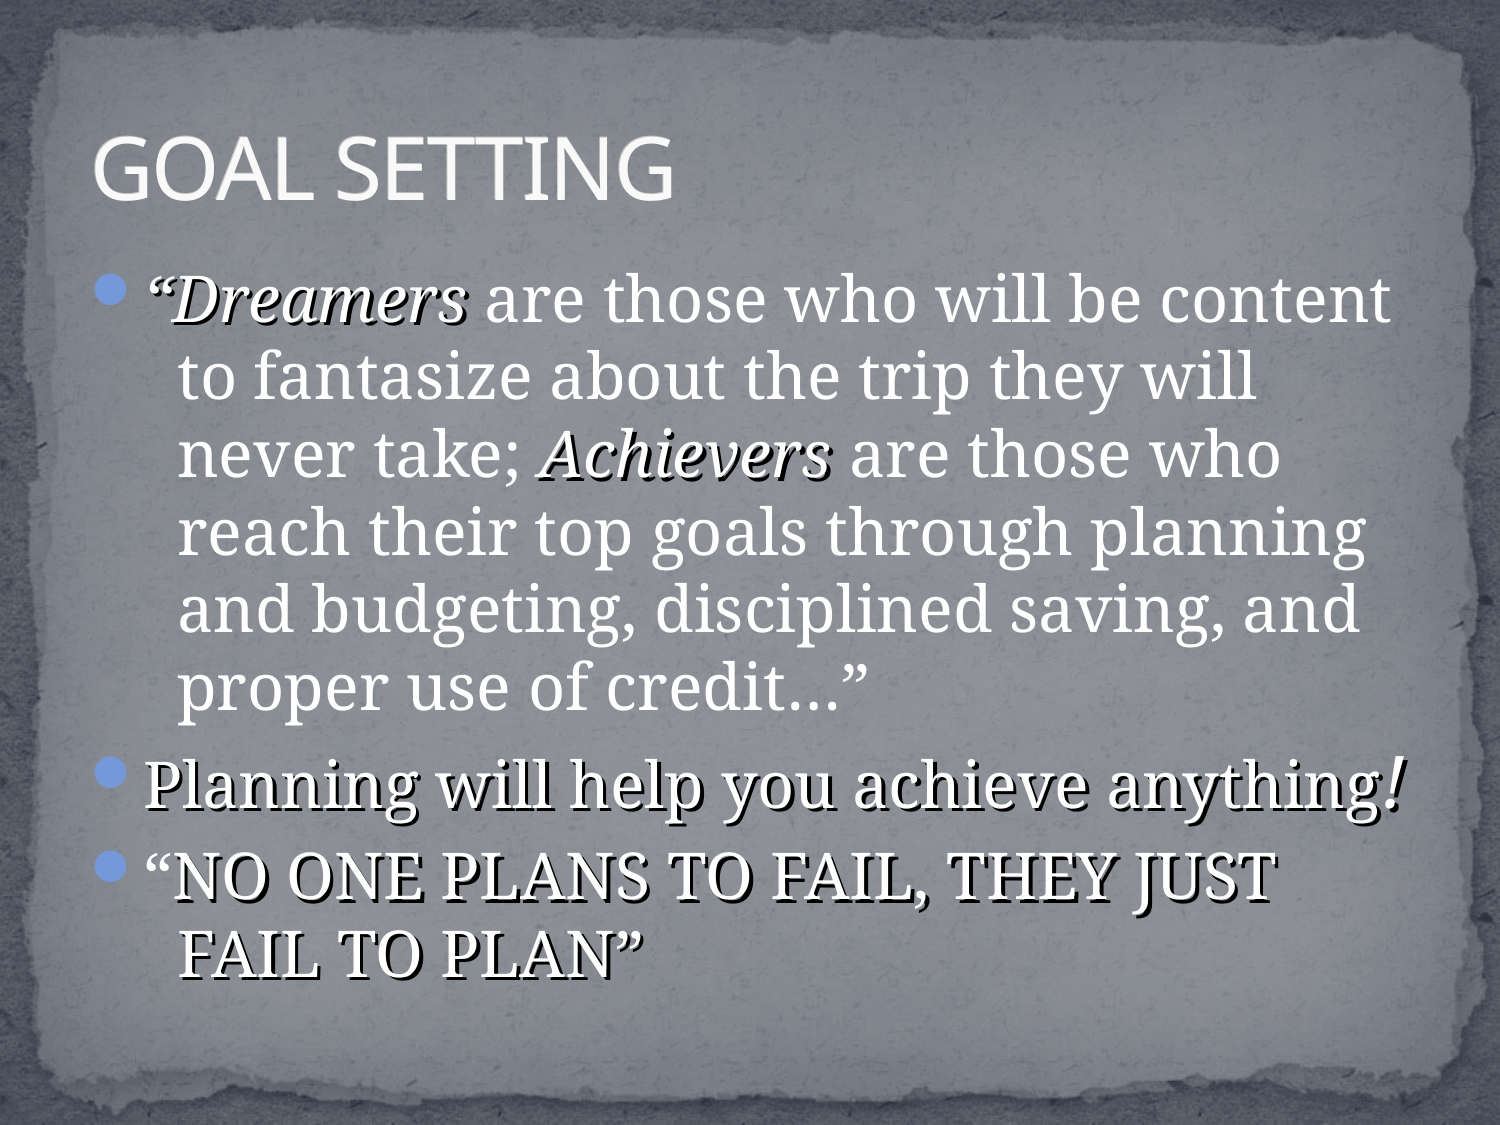

Goal Setting
# “Dreamers are those who will be content to fantasize about the trip they will never take; Achievers are those who reach their top goals through planning and budgeting, disciplined saving, and proper use of credit…”
Planning will help you achieve anything!
“NO ONE PLANS TO FAIL, THEY JUST FAIL TO PLAN”